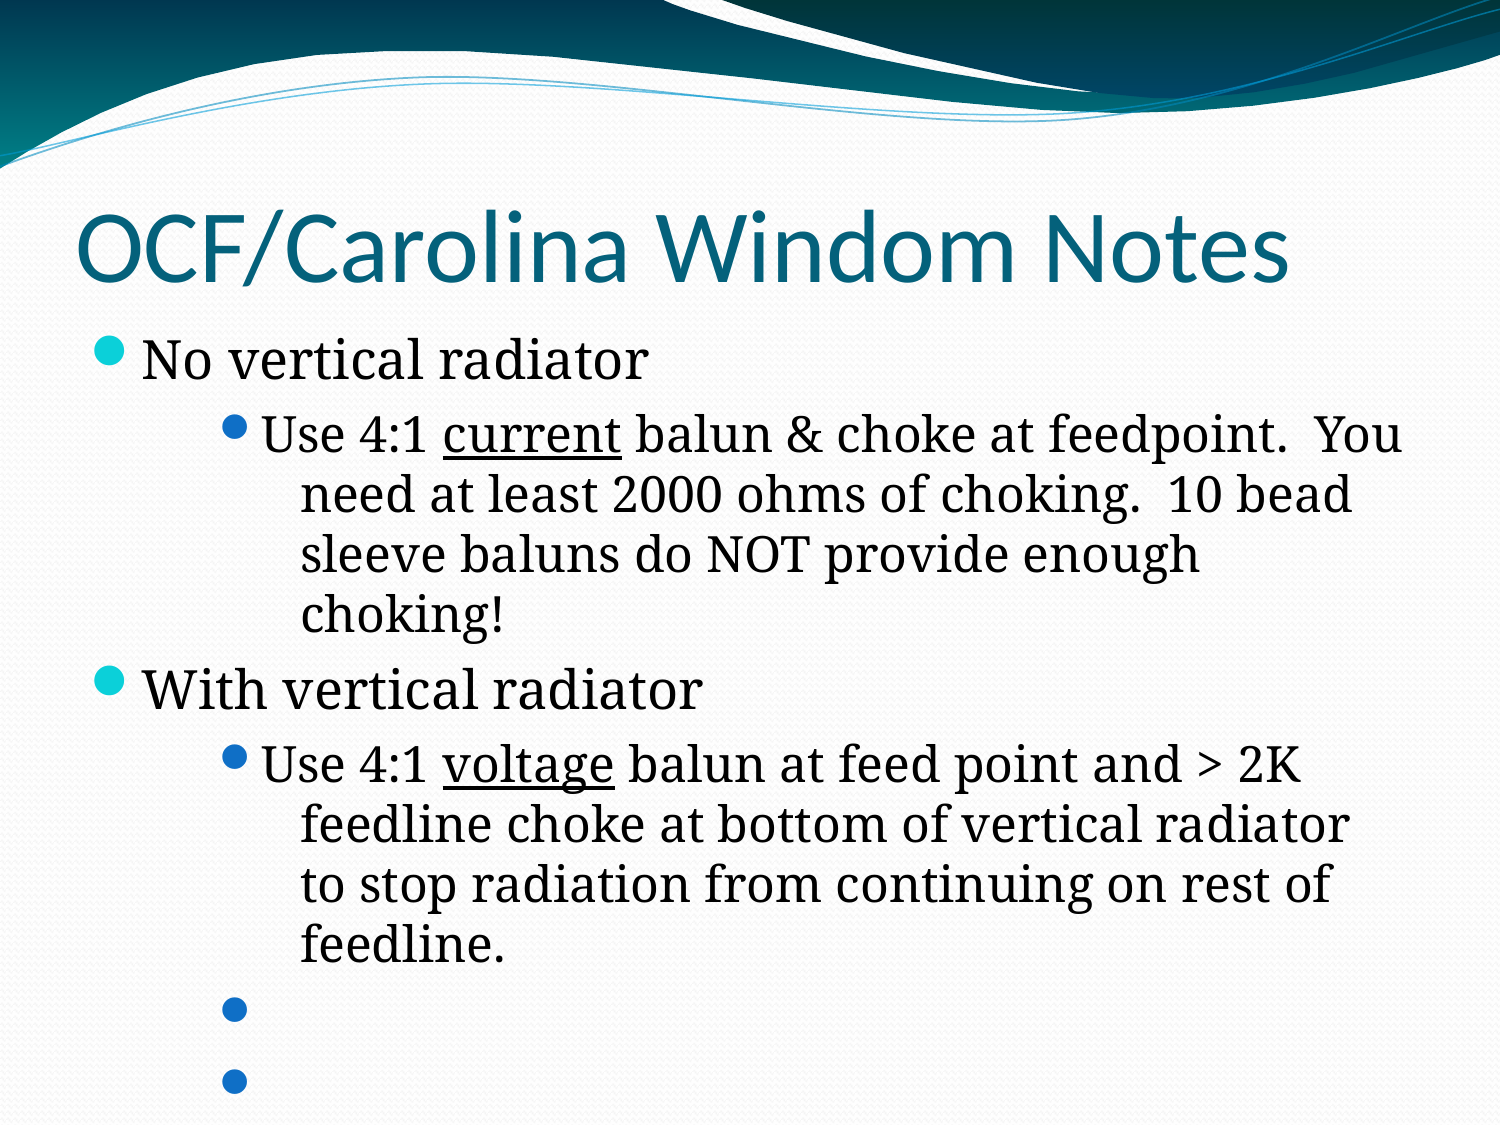

# OCF/Carolina Windom Notes
No vertical radiator
Use 4:1 current balun & choke at feedpoint. You need at least 2000 ohms of choking. 10 bead sleeve baluns do NOT provide enough choking!
With vertical radiator
Use 4:1 voltage balun at feed point and > 2K feedline choke at bottom of vertical radiator to stop radiation from continuing on rest of feedline.